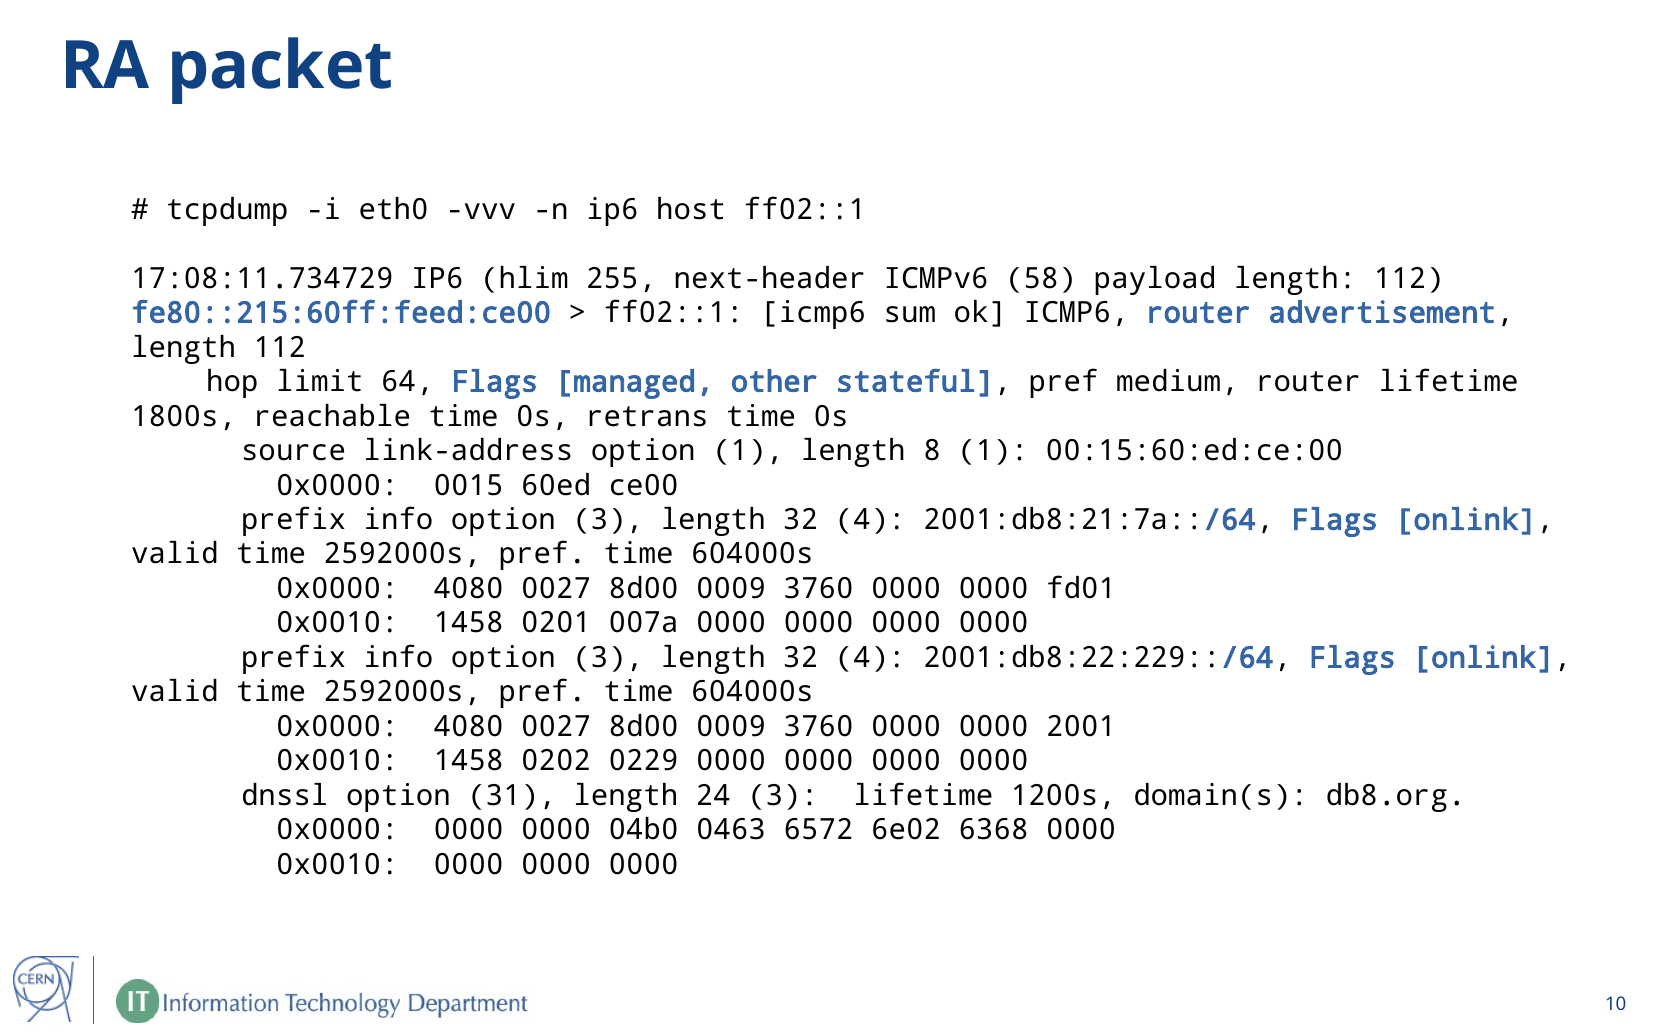

# RA packet
# tcpdump -i eth0 -vvv -n ip6 host ff02::1
17:08:11.734729 IP6 (hlim 255, next-header ICMPv6 (58) payload length: 112) fe80::215:60ff:feed:ce00 > ff02::1: [icmp6 sum ok] ICMP6, router advertisement, length 112
	hop limit 64, Flags [managed, other stateful], pref medium, router lifetime 1800s, reachable time 0s, retrans time 0s
	 source link-address option (1), length 8 (1): 00:15:60:ed:ce:00
	 0x0000: 0015 60ed ce00
	 prefix info option (3), length 32 (4): 2001:db8:21:7a::/64, Flags [onlink], valid time 2592000s, pref. time 604000s
	 0x0000: 4080 0027 8d00 0009 3760 0000 0000 fd01
	 0x0010: 1458 0201 007a 0000 0000 0000 0000
	 prefix info option (3), length 32 (4): 2001:db8:22:229::/64, Flags [onlink], valid time 2592000s, pref. time 604000s
	 0x0000: 4080 0027 8d00 0009 3760 0000 0000 2001
	 0x0010: 1458 0202 0229 0000 0000 0000 0000
	 dnssl option (31), length 24 (3): lifetime 1200s, domain(s): db8.org.
	 0x0000: 0000 0000 04b0 0463 6572 6e02 6368 0000
	 0x0010: 0000 0000 0000